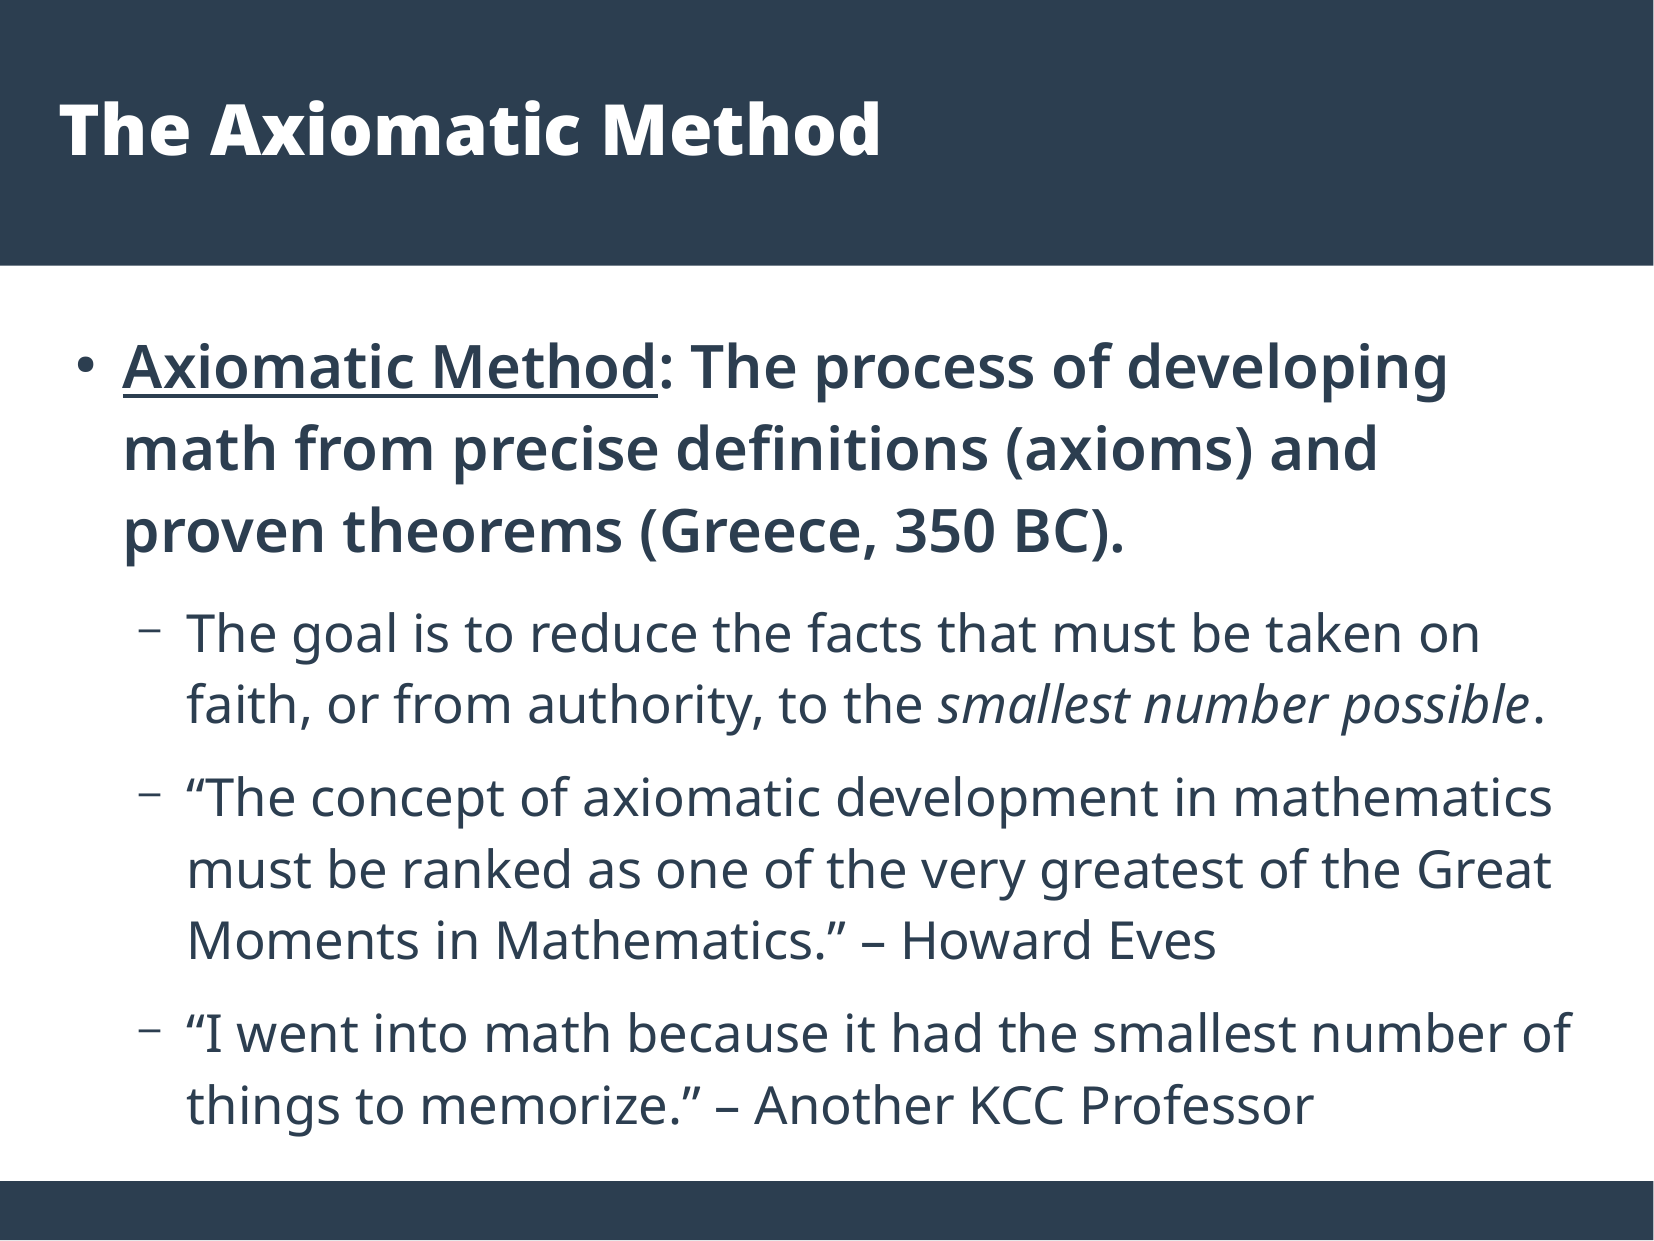

# The Axiomatic Method
Axiomatic Method: The process of developing math from precise definitions (axioms) and proven theorems (Greece, 350 BC).
The goal is to reduce the facts that must be taken on faith, or from authority, to the smallest number possible.
“The concept of axiomatic development in mathematics must be ranked as one of the very greatest of the Great Moments in Mathematics.” – Howard Eves
“I went into math because it had the smallest number of things to memorize.” – Another KCC Professor